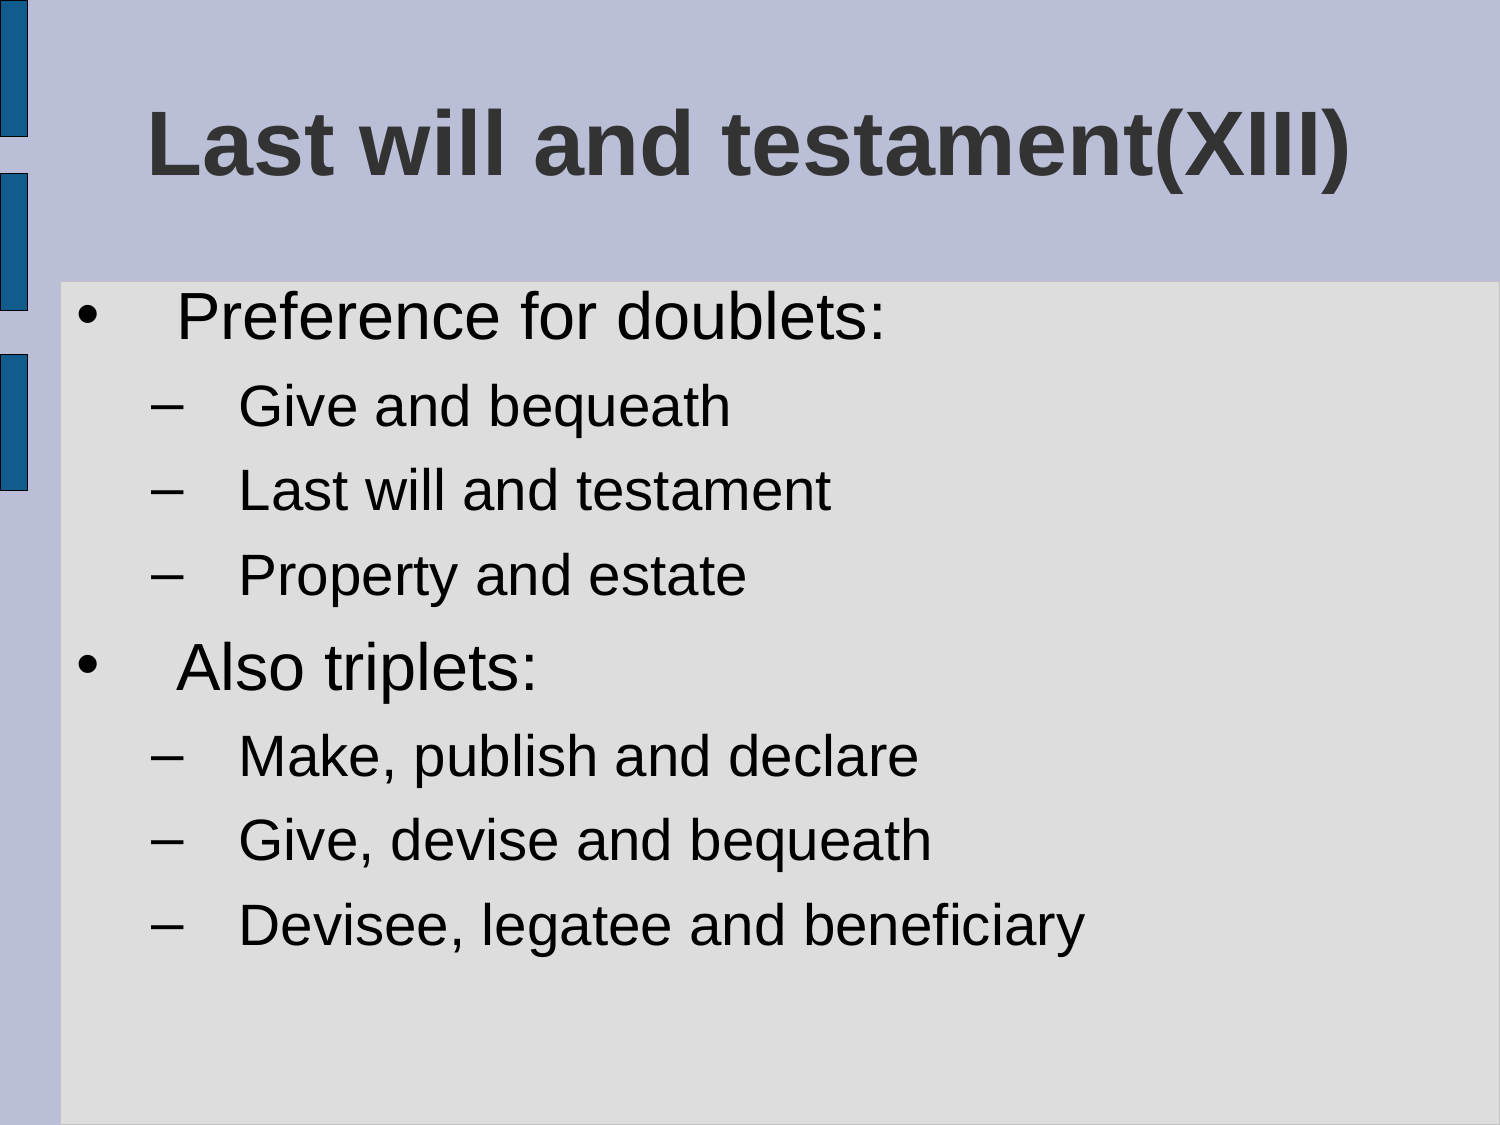

# Last will and testament(XIII)
Preference for doublets:
Give and bequeath
Last will and testament
Property and estate
Also triplets:
Make, publish and declare
Give, devise and bequeath
Devisee, legatee and beneficiary